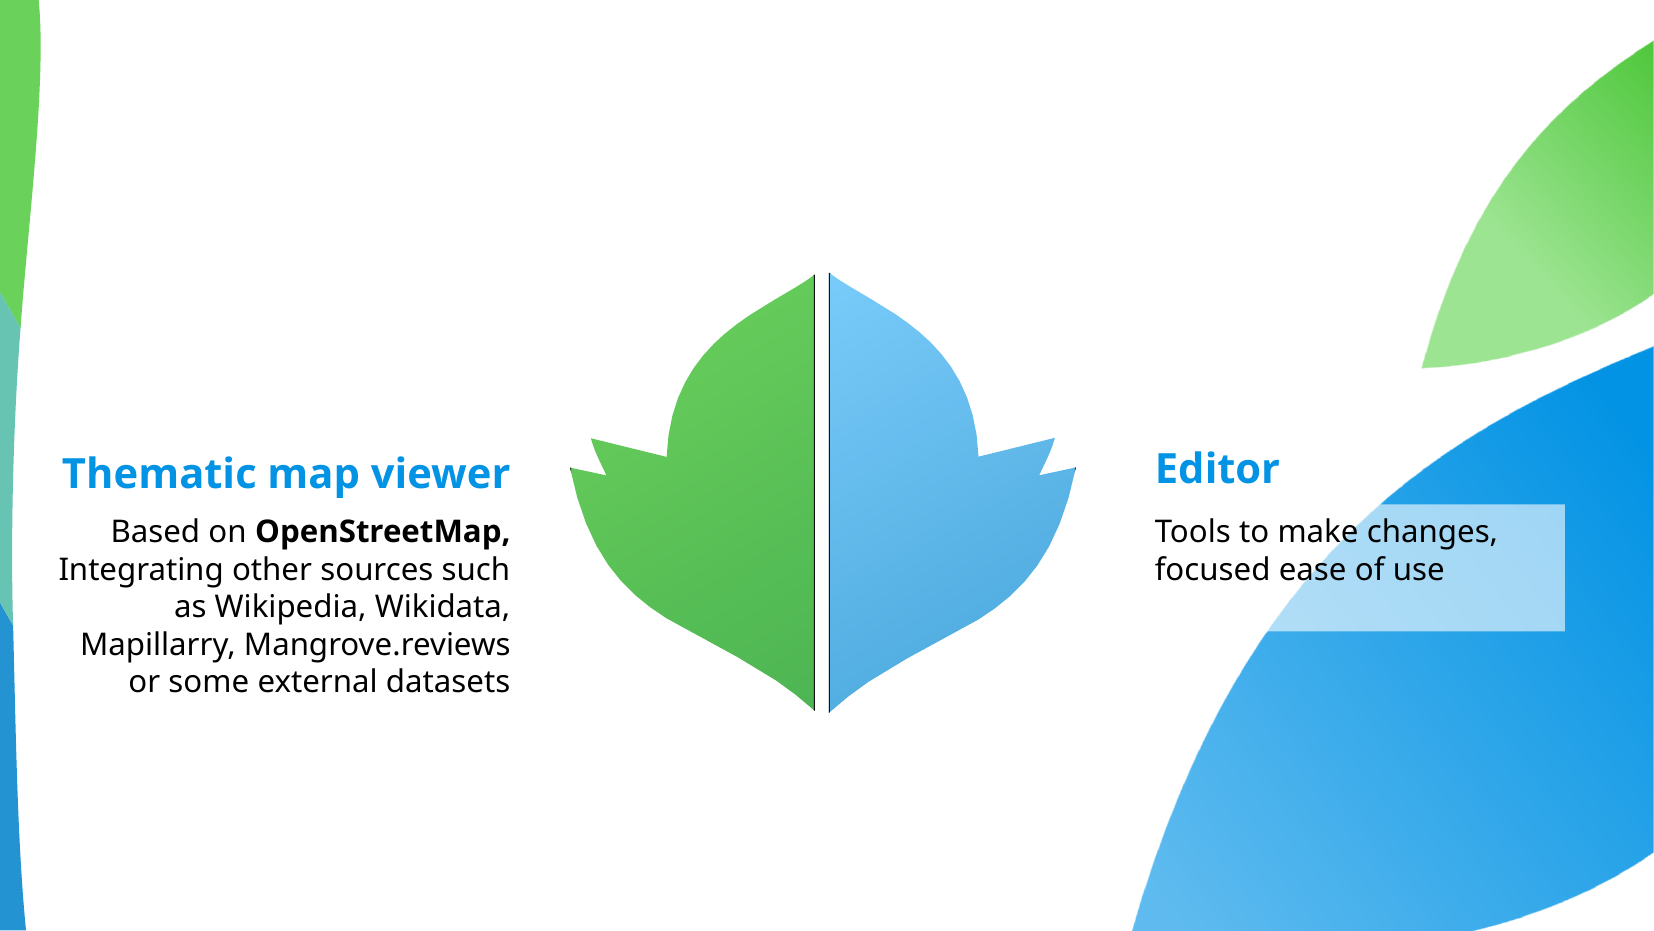

Editor
Thematic map viewer
Based on OpenStreetMap,
Integrating other sources such as Wikipedia, Wikidata, Mapillarry, Mangrove.reviews or some external datasets
Tools to make changes,
focused ease of use